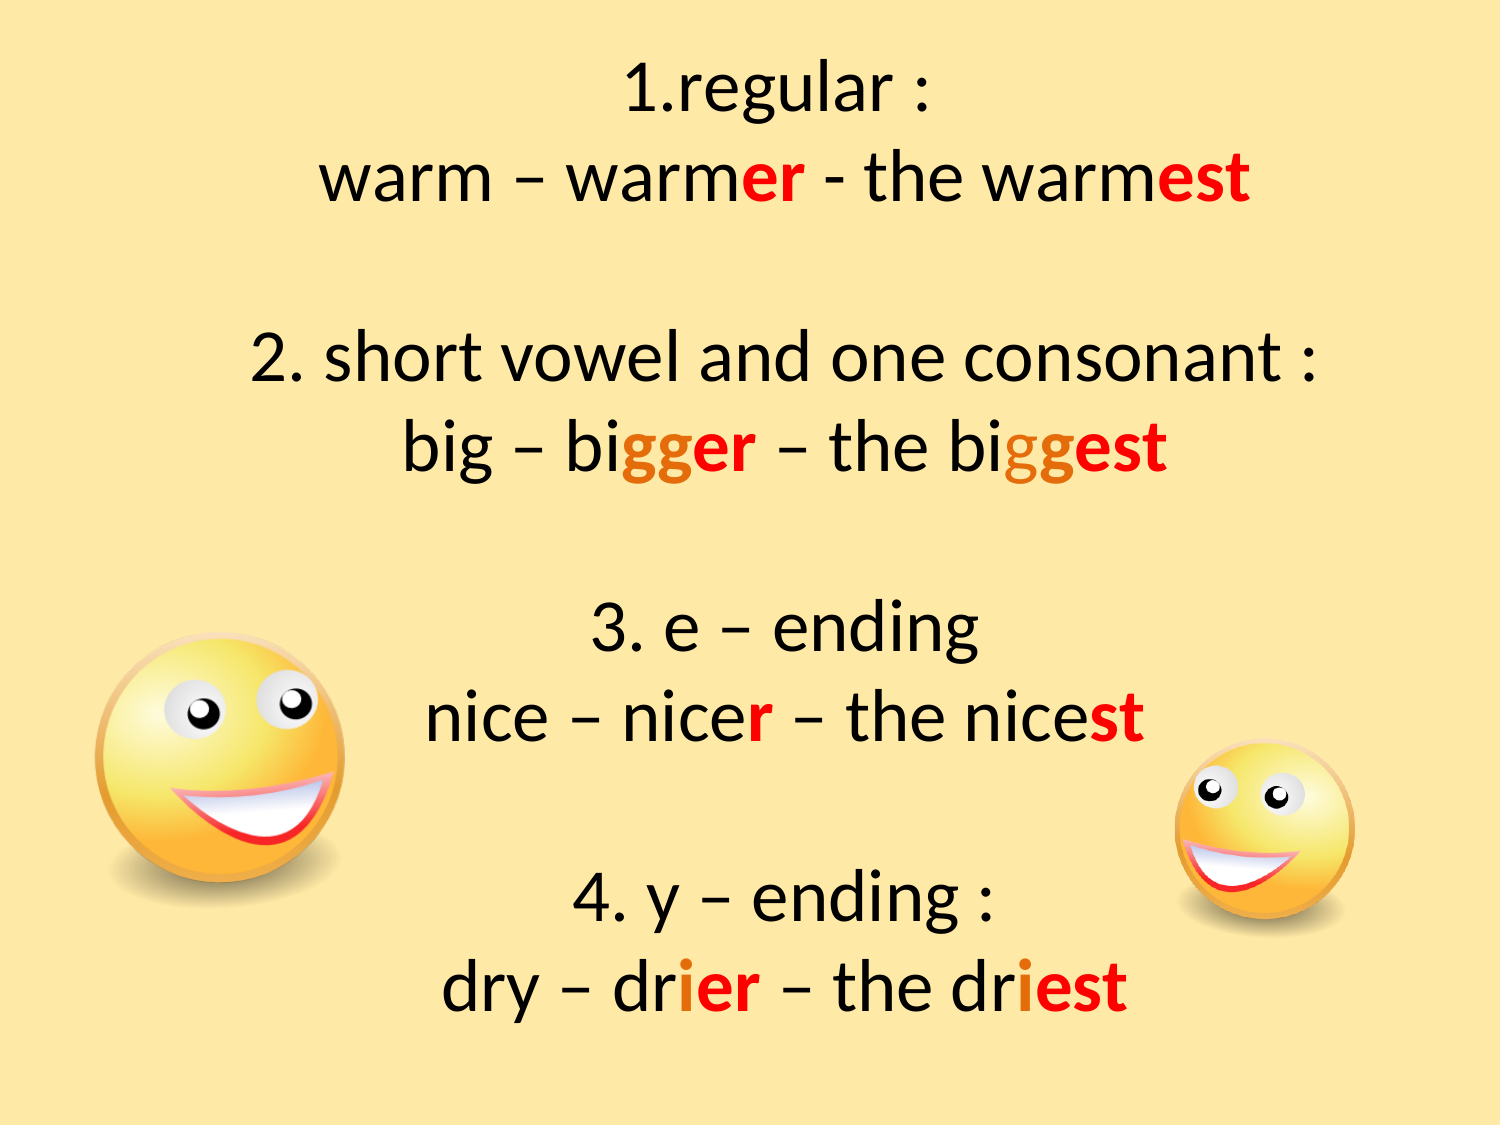

# 1.regular : warm – warmer - the warmest 2. short vowel and one consonant : big – bigger – the biggest 3. e – ending nice – nicer – the nicest 4. y – ending : dry – drier – the driest